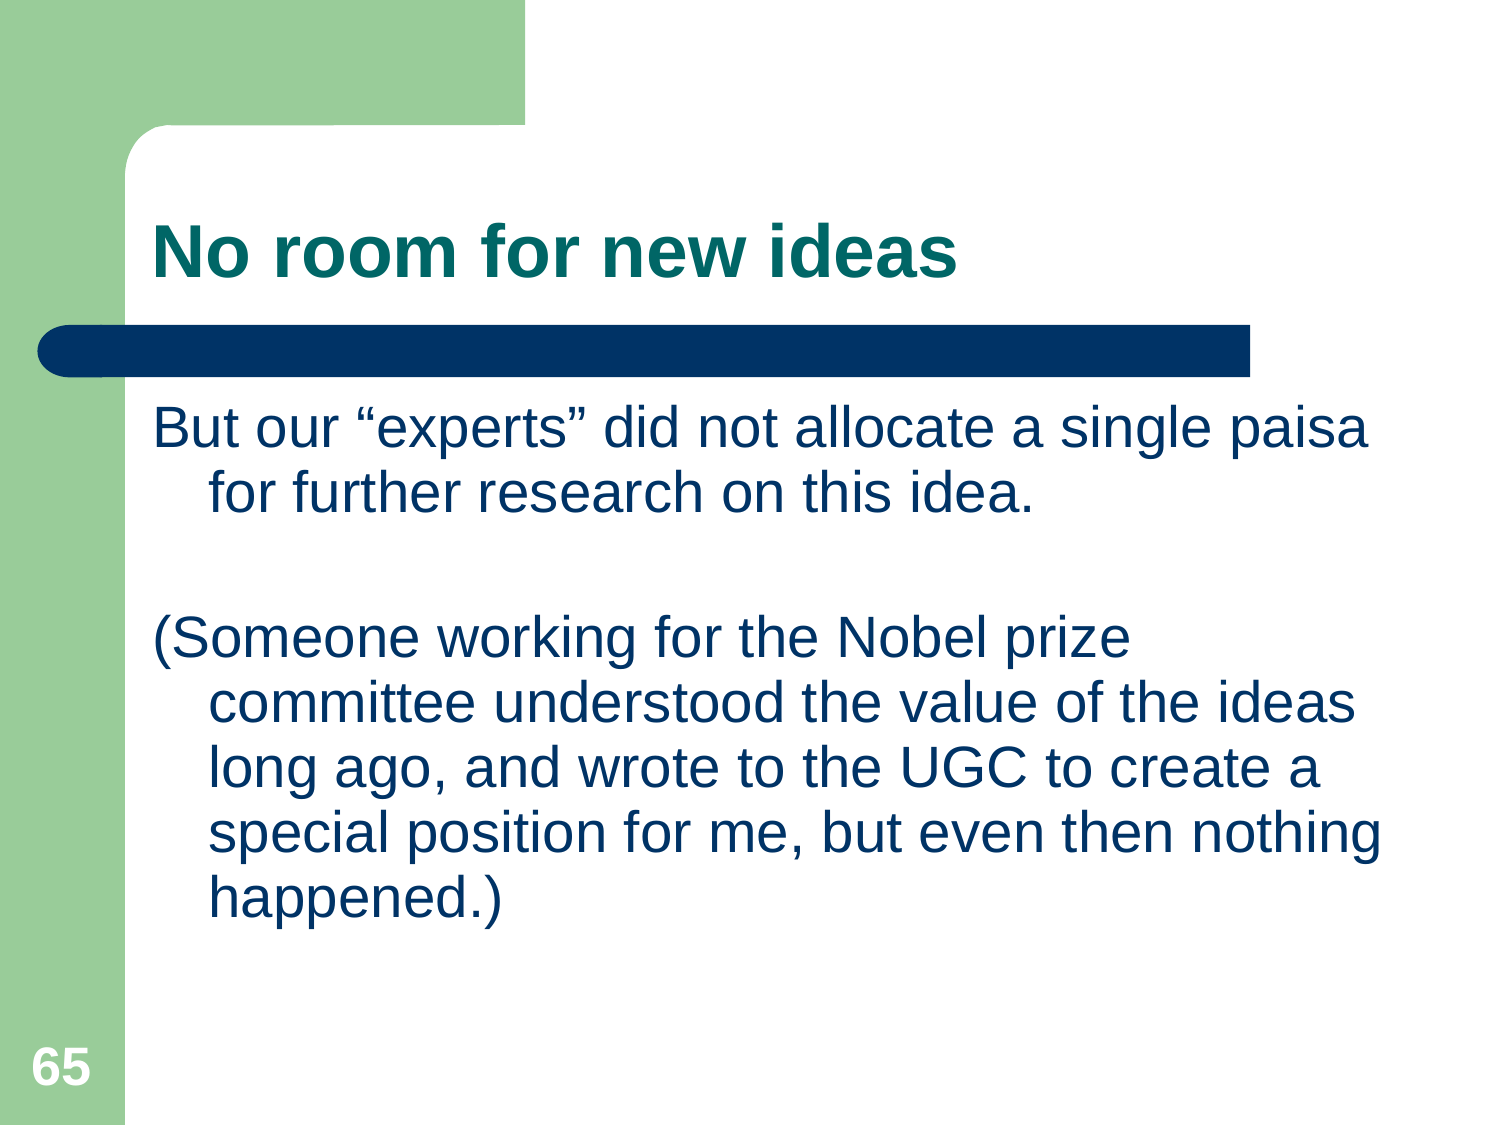

# No room for new ideas
But our “experts” did not allocate a single paisa for further research on this idea.
(Someone working for the Nobel prize committee understood the value of the ideas long ago, and wrote to the UGC to create a special position for me, but even then nothing happened.)
65